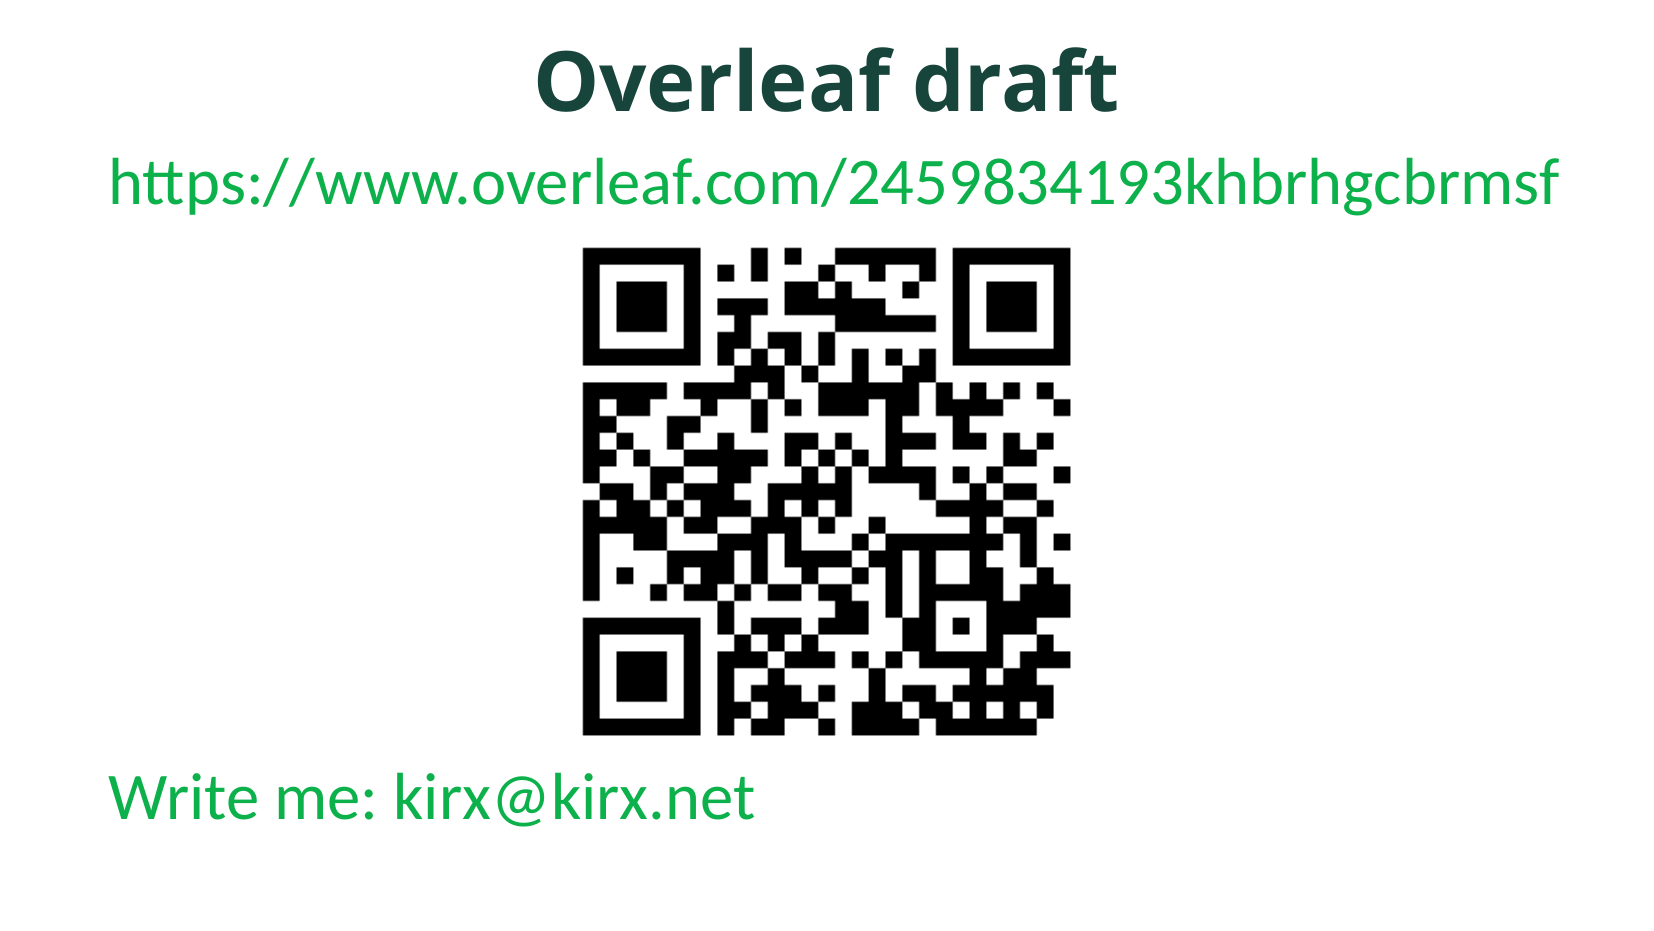

# Overleaf draft
https://www.overleaf.com/2459834193khbrhgcbrmsf
Write me: kirx@kirx.net